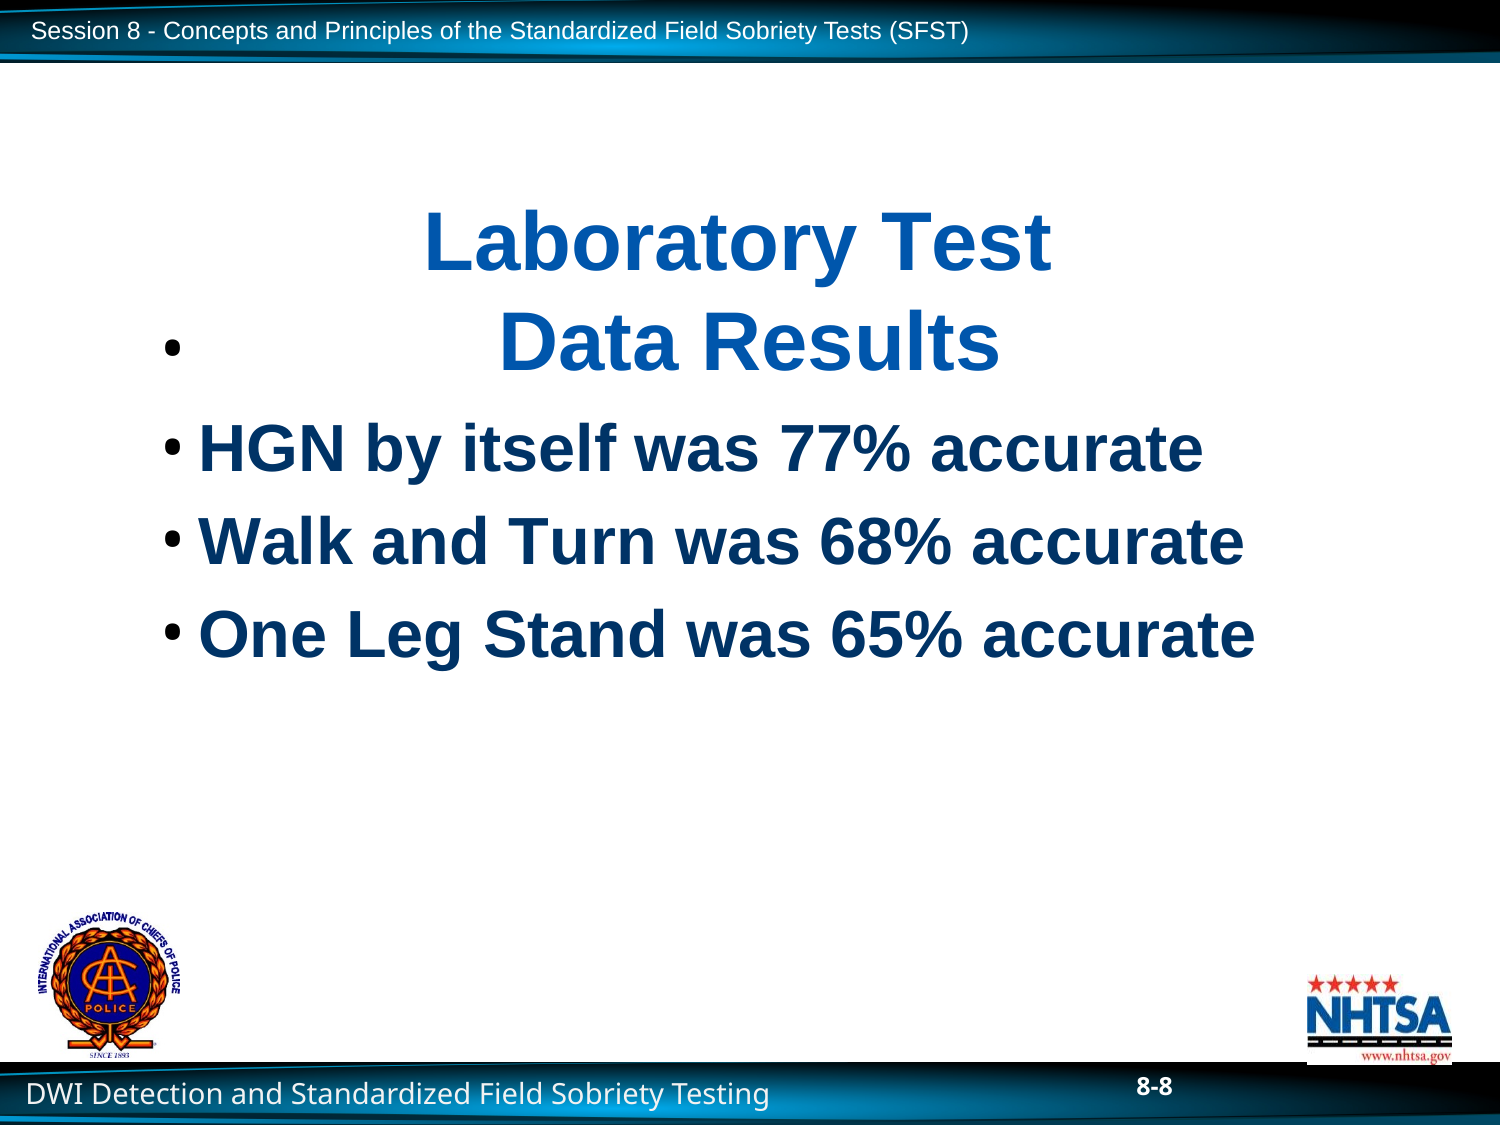

Laboratory Test
Data Results
# HGN by itself was 77% accurate
Walk and Turn was 68% accurate
One Leg Stand was 65% accurate
8-8